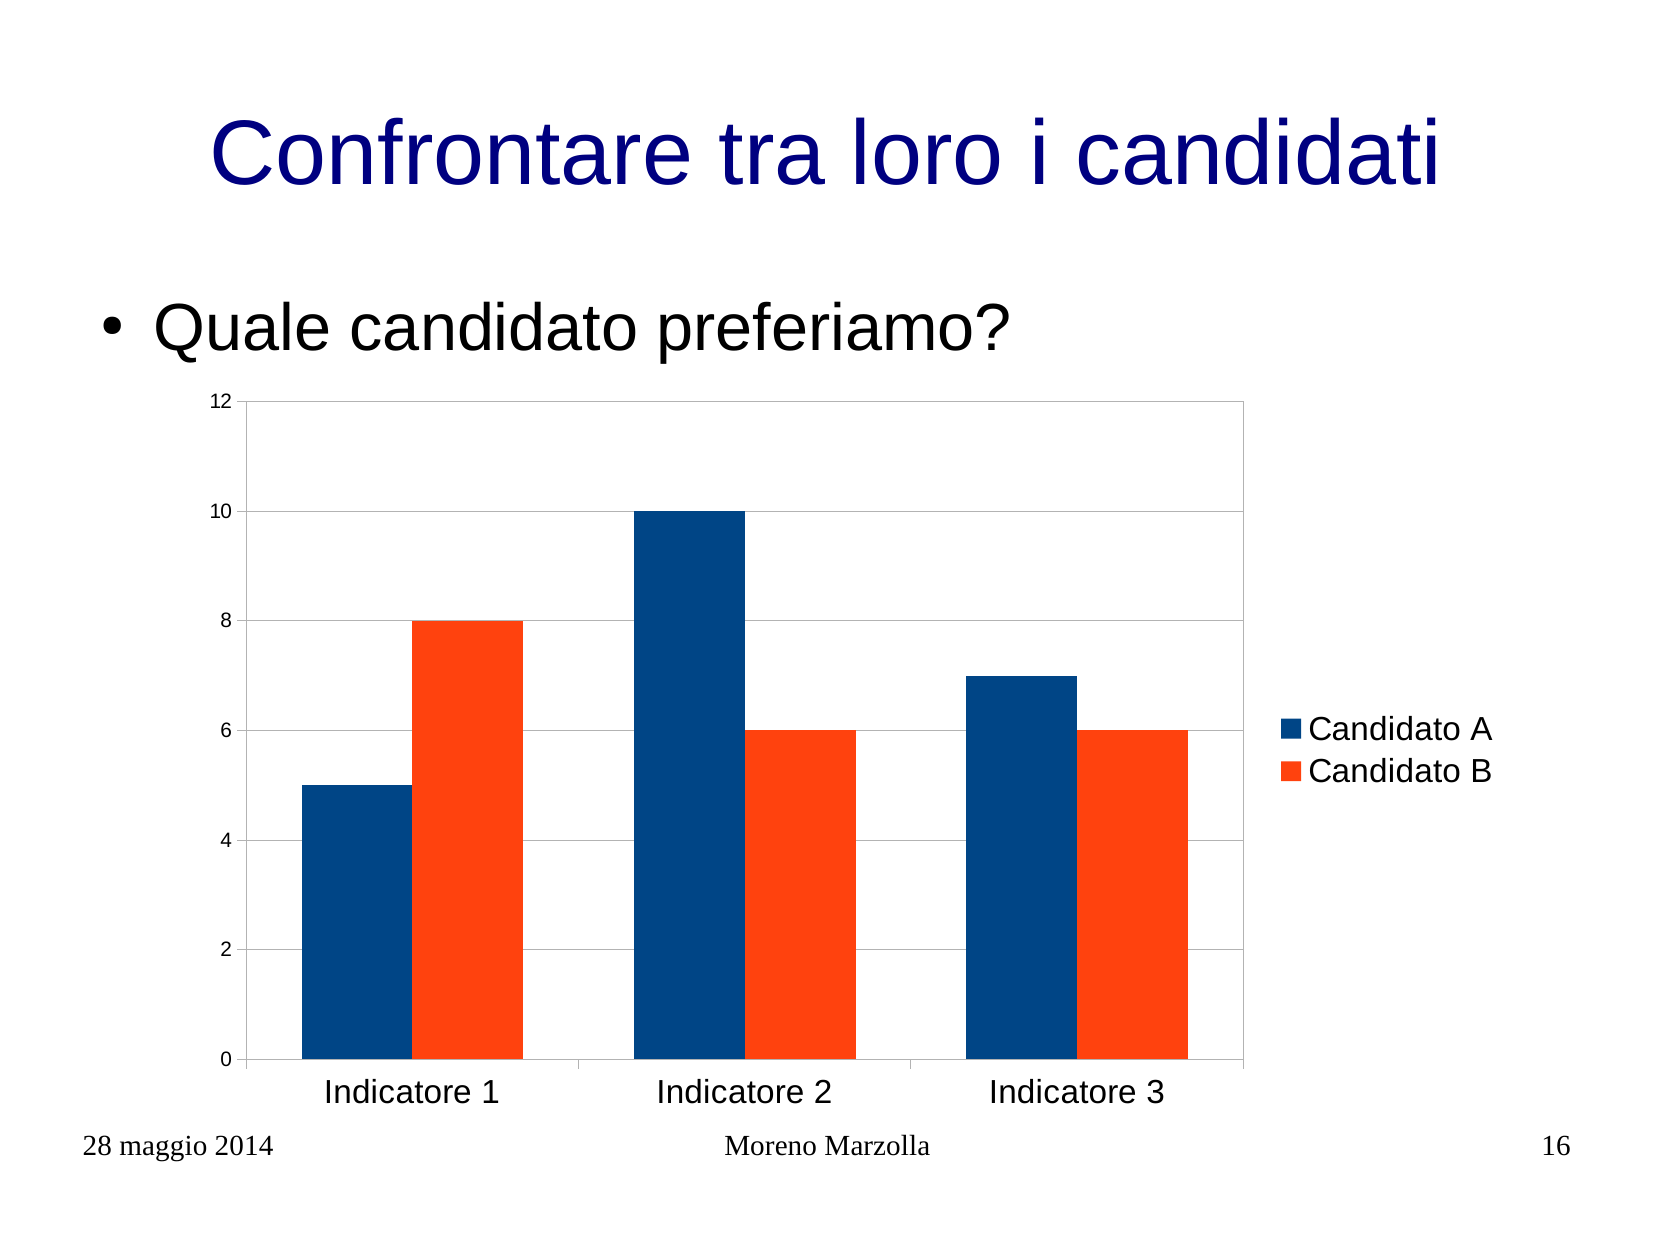

# Confrontare tra loro i candidati
Quale candidato preferiamo?
### Chart
| Category | Candidato A | Candidato B |
|---|---|---|
| Indicatore 1 | 5.0 | 8.0 |
| Indicatore 2 | 10.0 | 6.0 |
| Indicatore 3 | 7.0 | 6.0 |28 maggio 2014
Moreno Marzolla
16